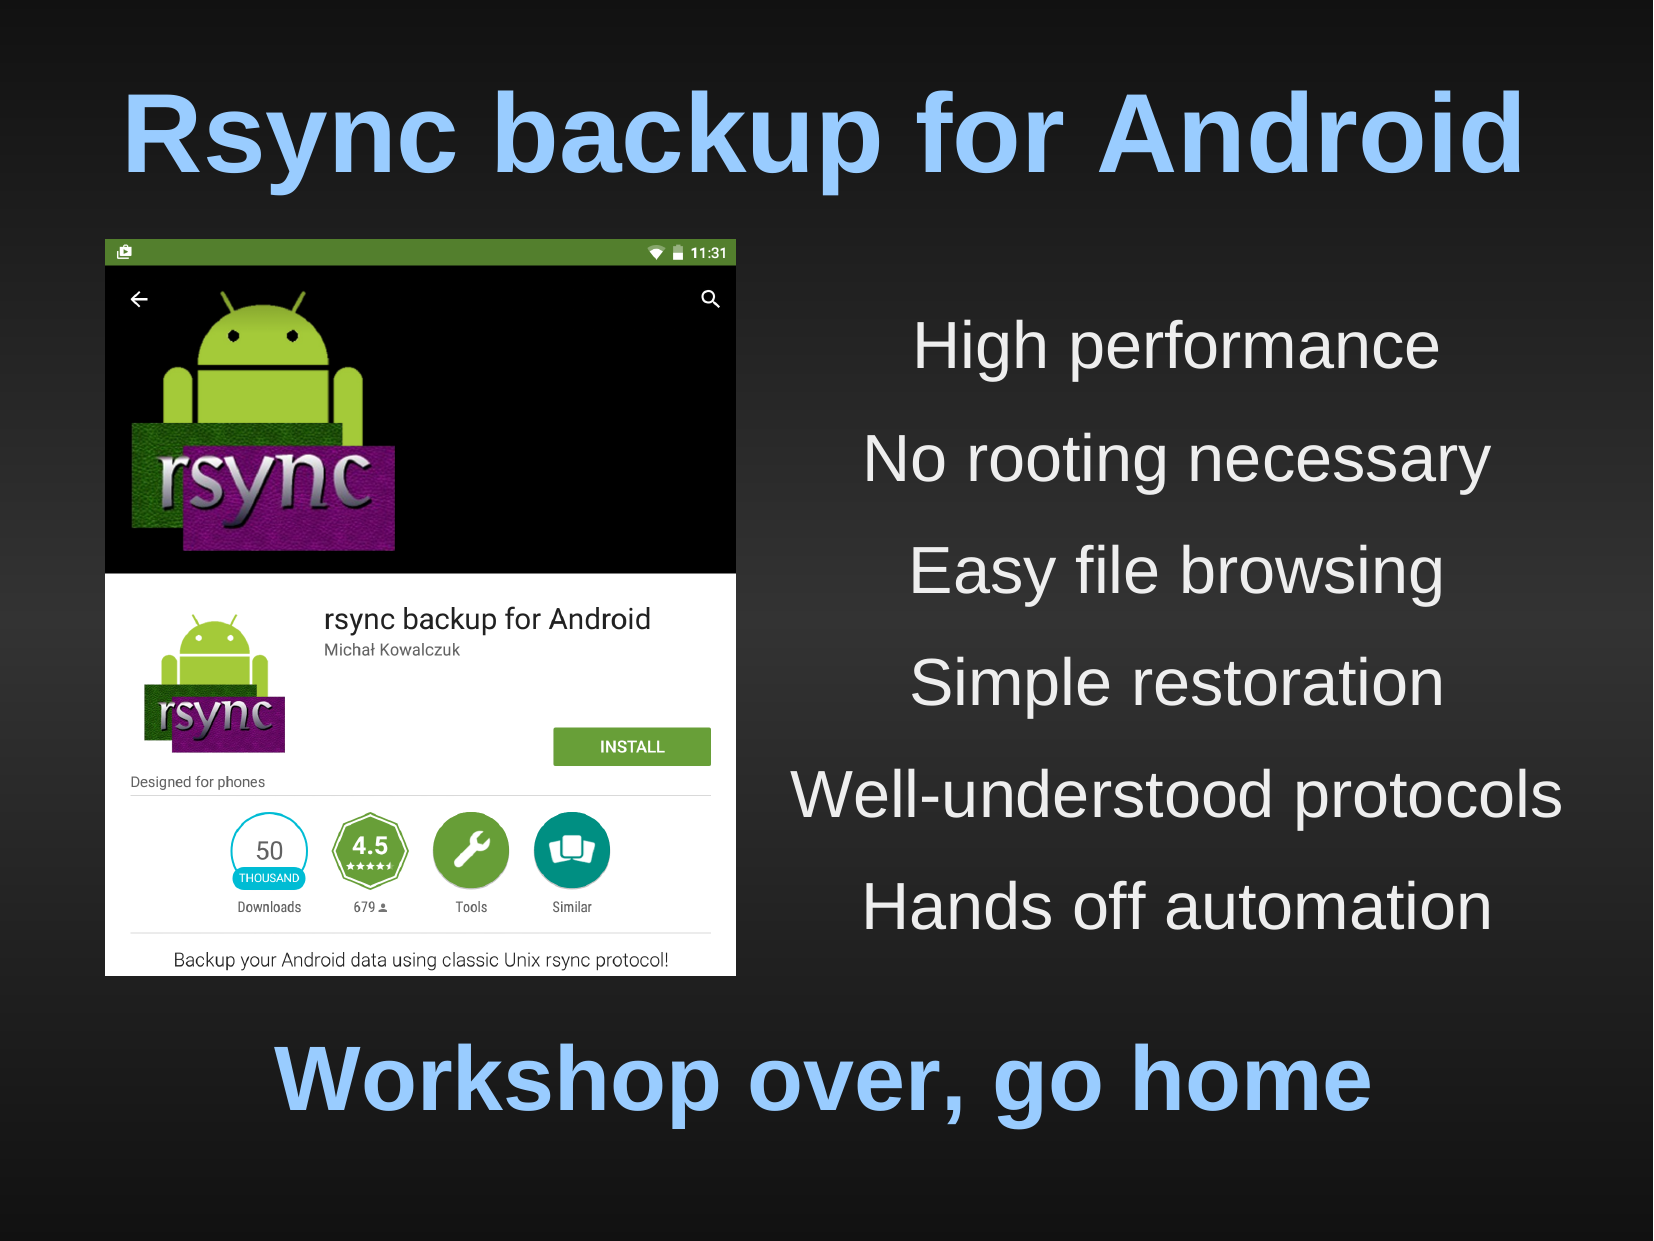

# Rsync backup for Android
High performance
No rooting necessary
Easy file browsing
Simple restoration
Well-understood protocols
Hands off automation
Workshop over, go home